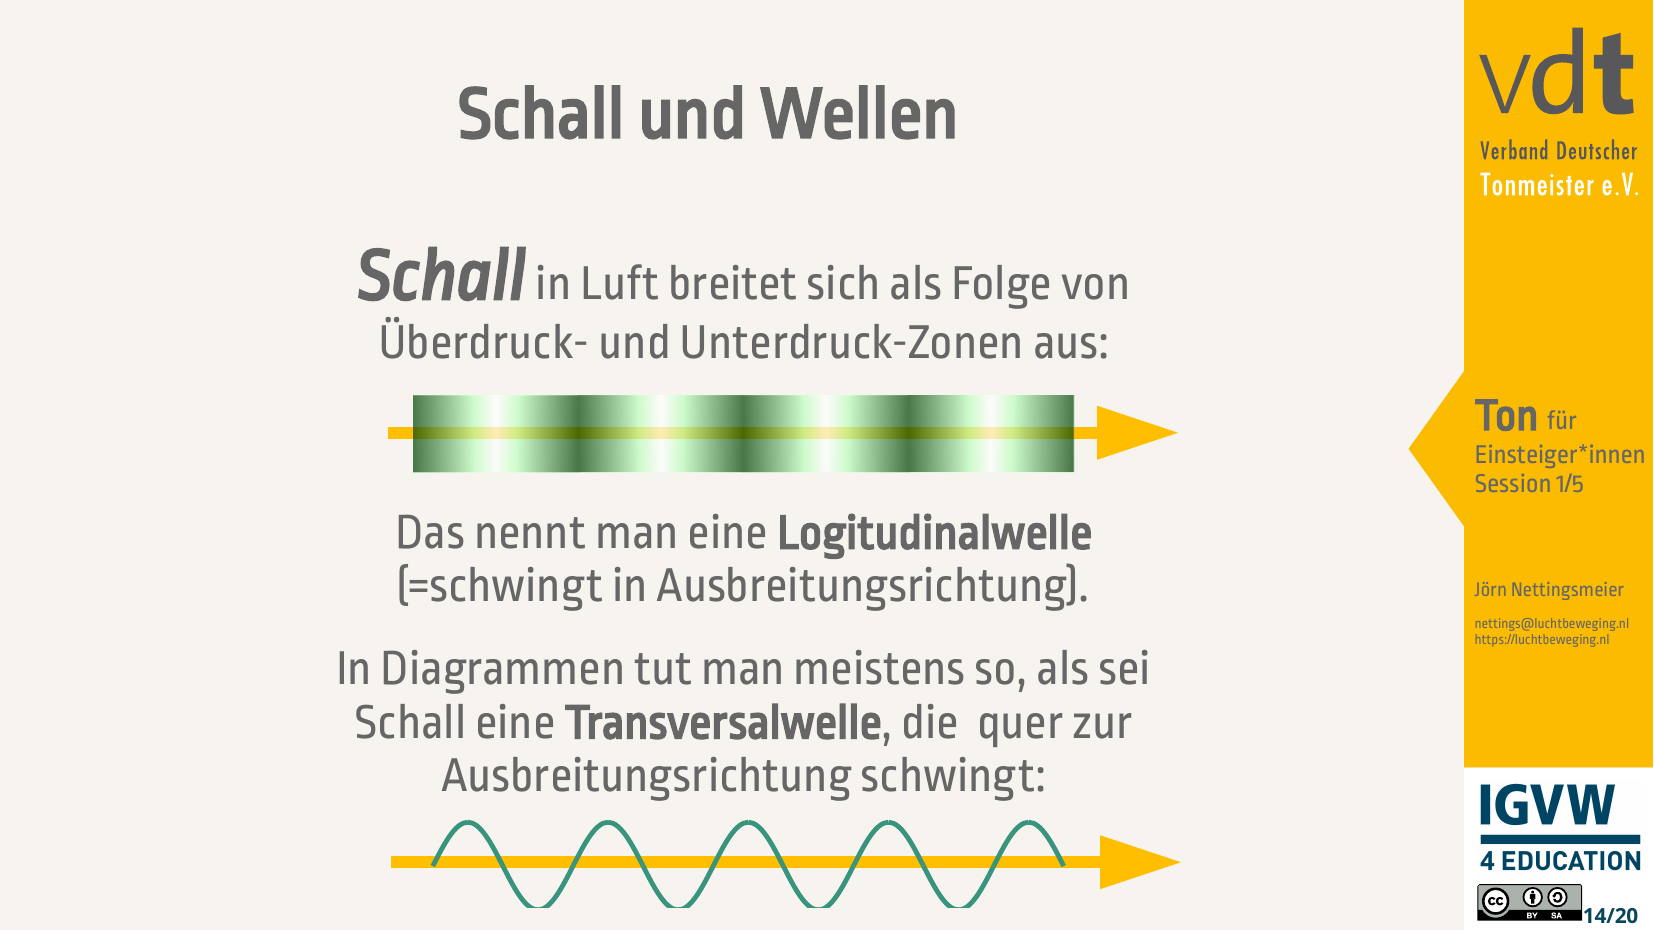

# Schall und Wellen
Schall in Luft breitet sich als Folge von
Überdruck- und Unterdruck-Zonen aus:
Das nennt man eine Logitudinalwelle
(=schwingt in Ausbreitungsrichtung).
In Diagrammen tut man meistens so, als sei
Schall eine Transversalwelle, die quer zur
Ausbreitungsrichtung schwingt: